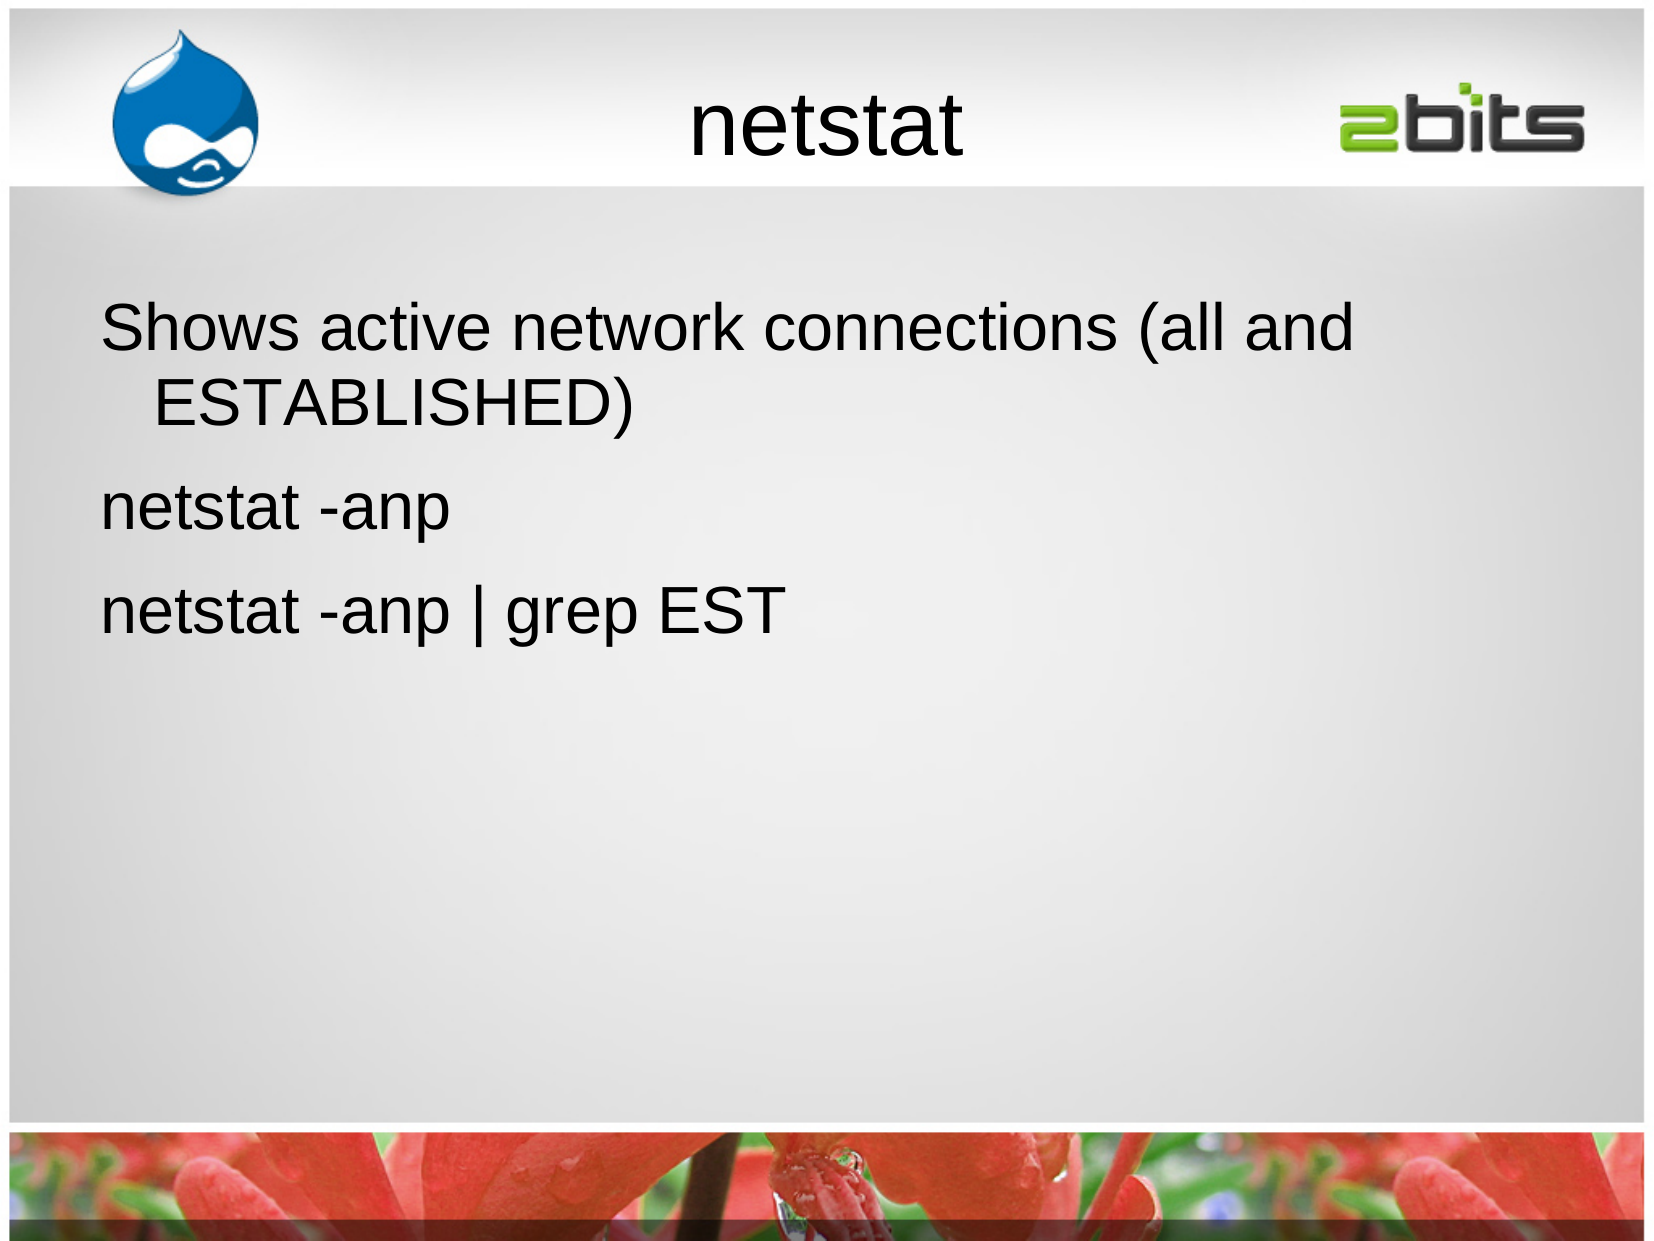

# netstat
Shows active network connections (all and ESTABLISHED)
netstat -anp
netstat -anp | grep EST